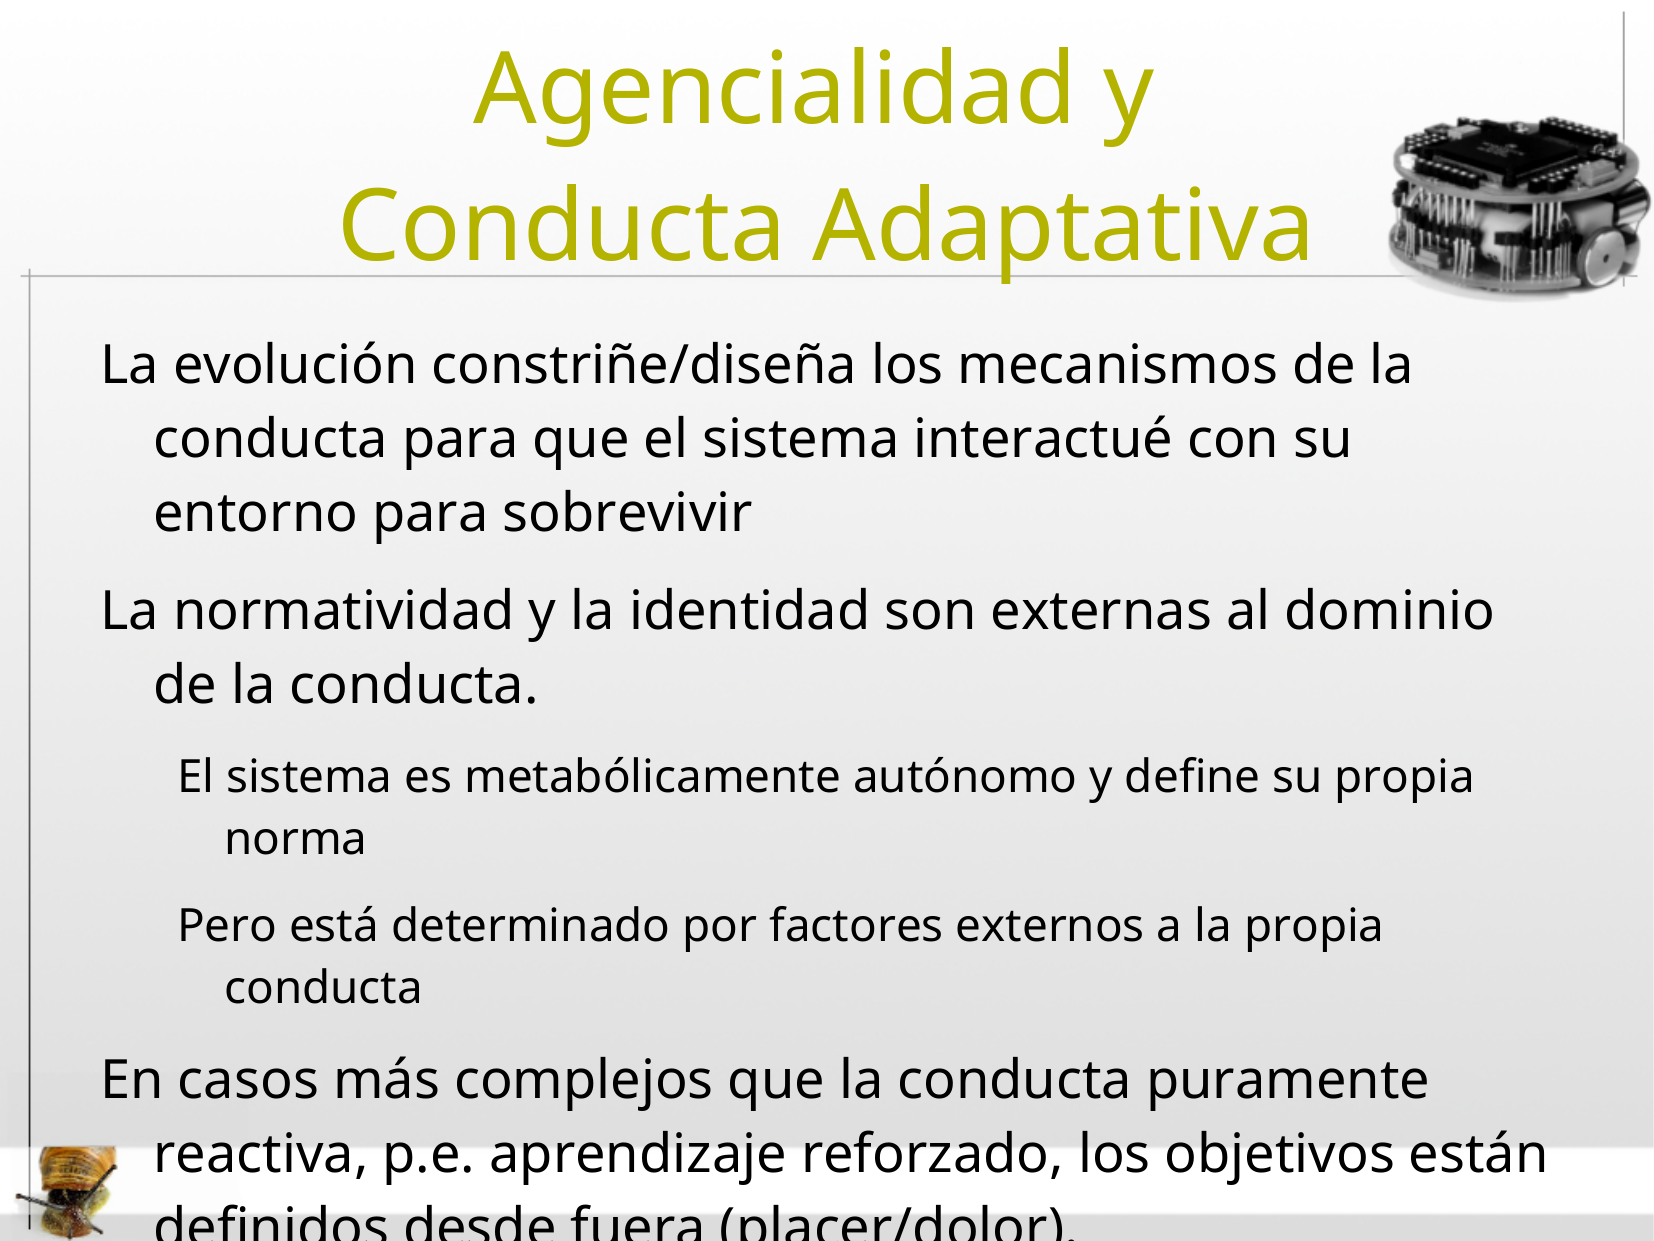

# Agencialidad y Conducta Adaptativa
La evolución constriñe/diseña los mecanismos de la conducta para que el sistema interactué con su entorno para sobrevivir
La normatividad y la identidad son externas al dominio de la conducta.
El sistema es metabólicamente autónomo y define su propia norma
Pero está determinado por factores externos a la propia conducta
En casos más complejos que la conducta puramente reactiva, p.e. aprendizaje reforzado, los objetivos están definidos desde fuera (placer/dolor).